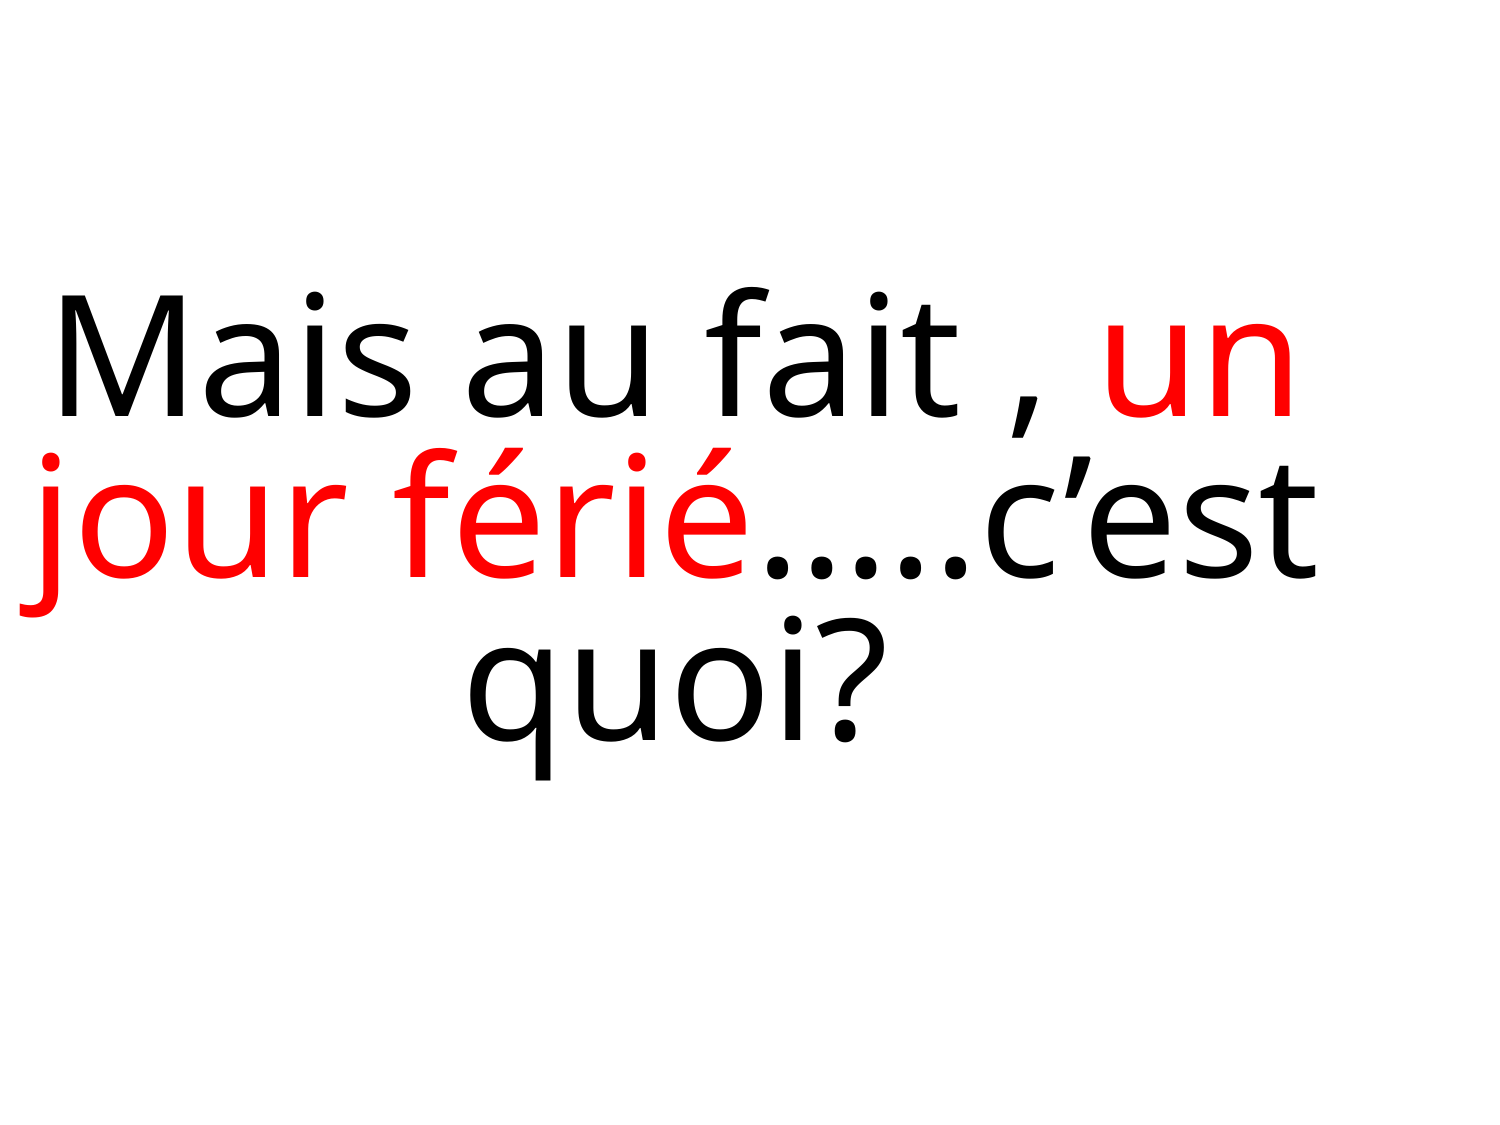

# Mais au fait , un jour férié…..c’est quoi?